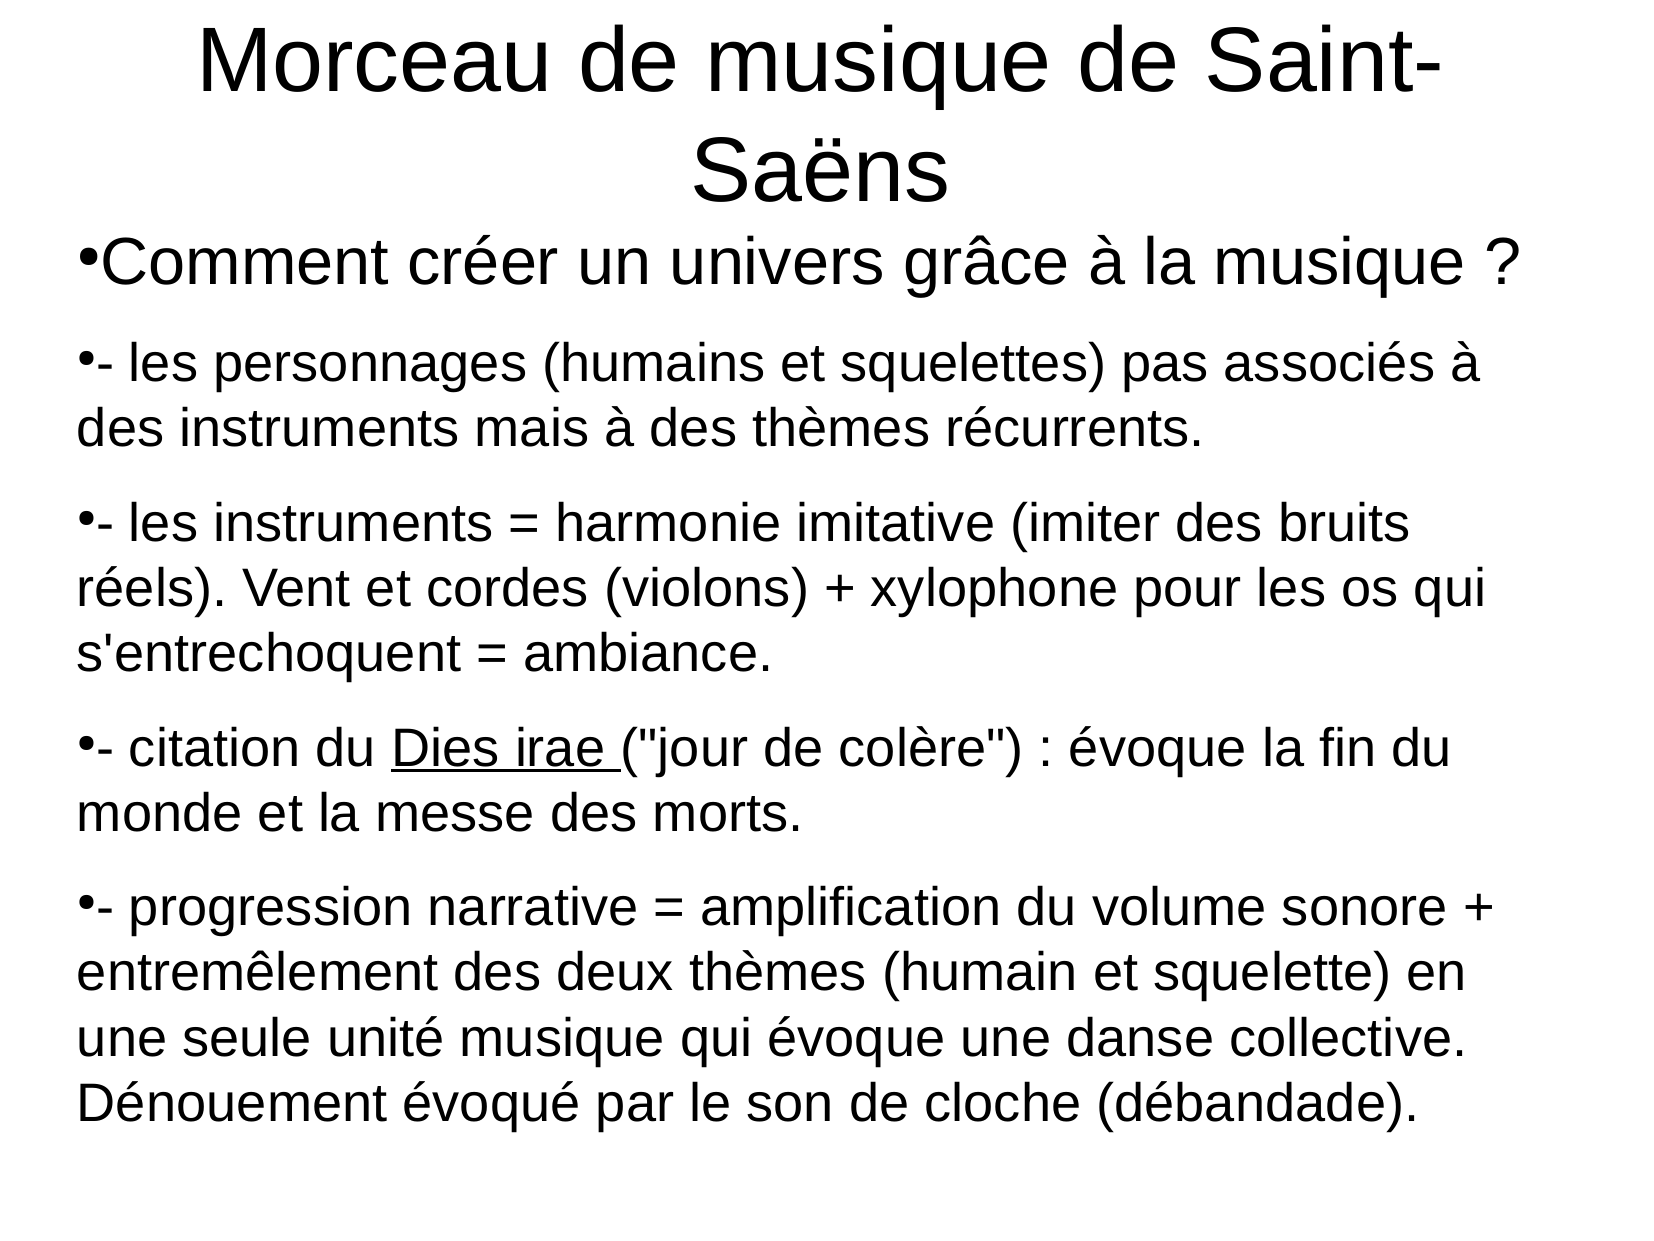

# Morceau de musique de Saint-Saëns
Comment créer un univers grâce à la musique ?
- les personnages (humains et squelettes) pas associés à des instruments mais à des thèmes récurrents.
- les instruments = harmonie imitative (imiter des bruits réels). Vent et cordes (violons) + xylophone pour les os qui s'entrechoquent = ambiance.
- citation du Dies irae ("jour de colère") : évoque la fin du monde et la messe des morts.
- progression narrative = amplification du volume sonore + entremêlement des deux thèmes (humain et squelette) en une seule unité musique qui évoque une danse collective. Dénouement évoqué par le son de cloche (débandade).